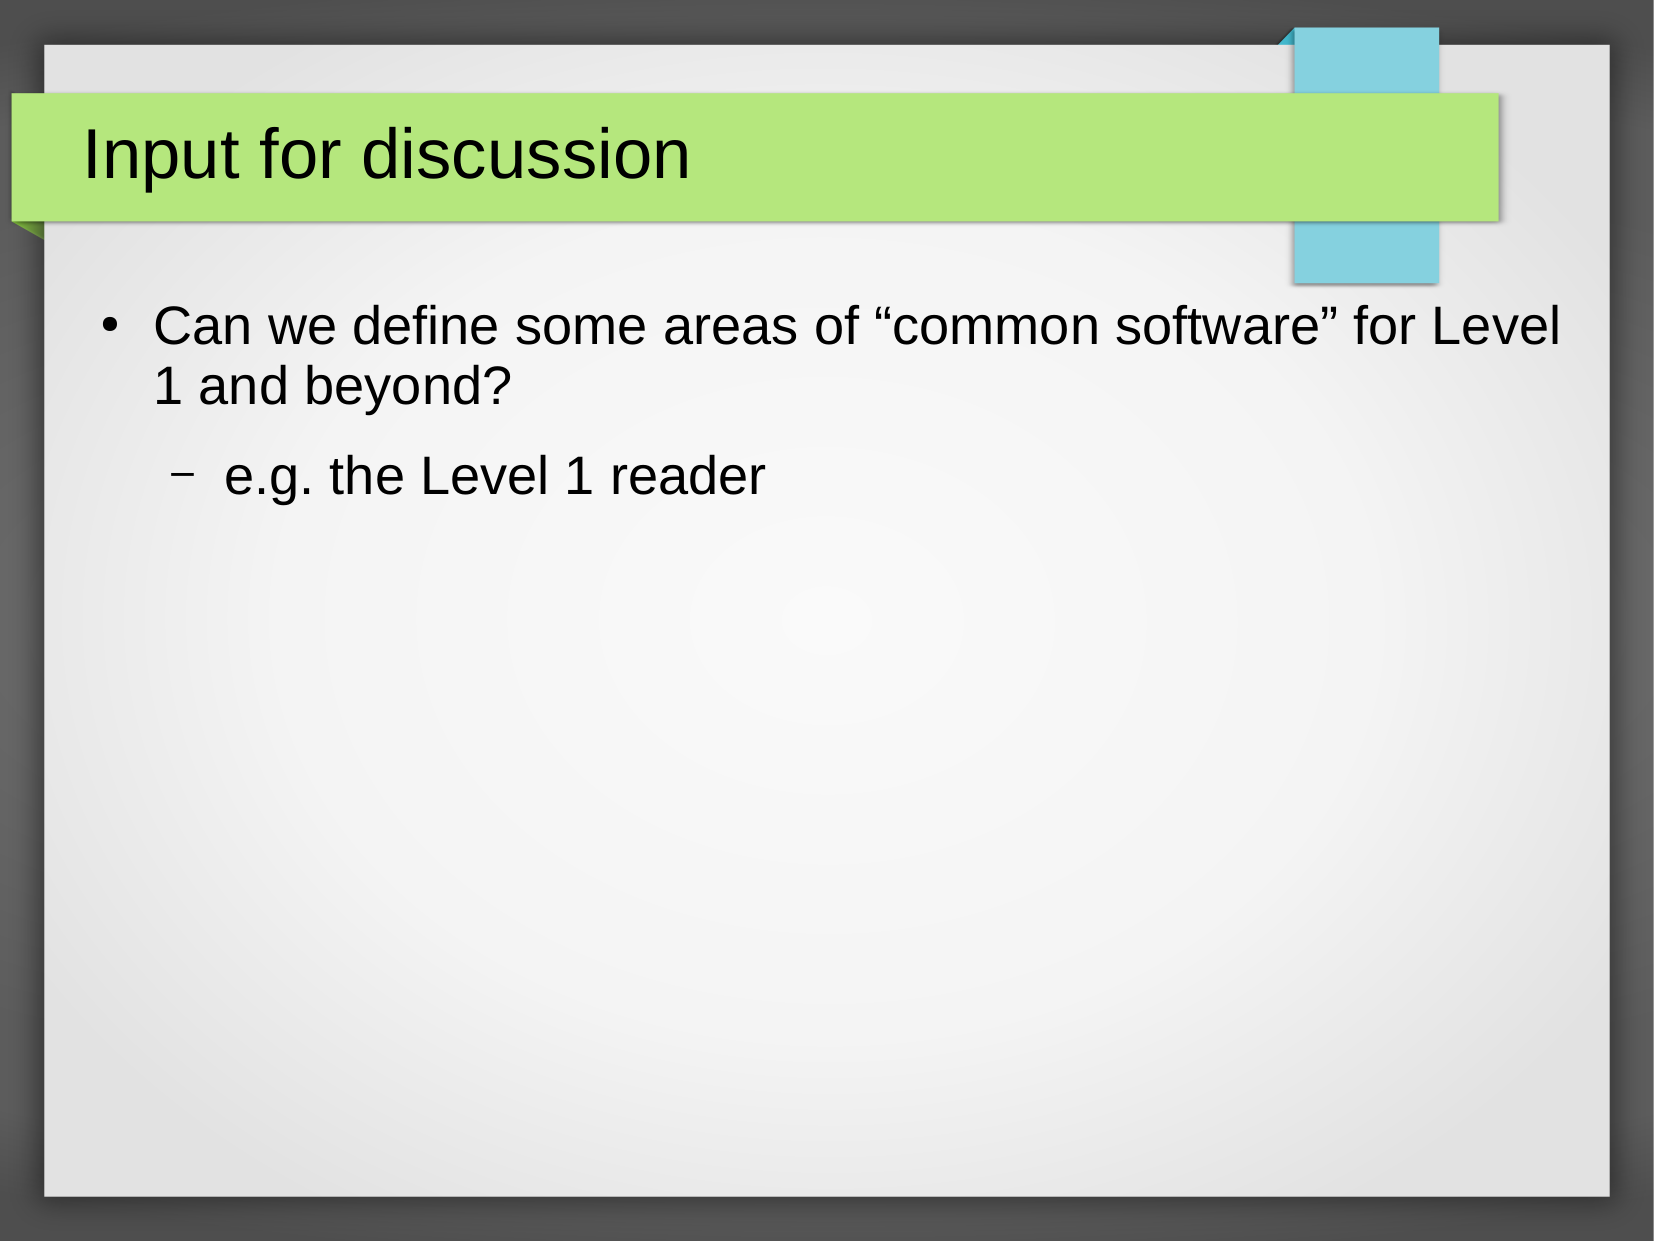

# Input for discussion
Can we define some areas of “common software” for Level 1 and beyond?
e.g. the Level 1 reader